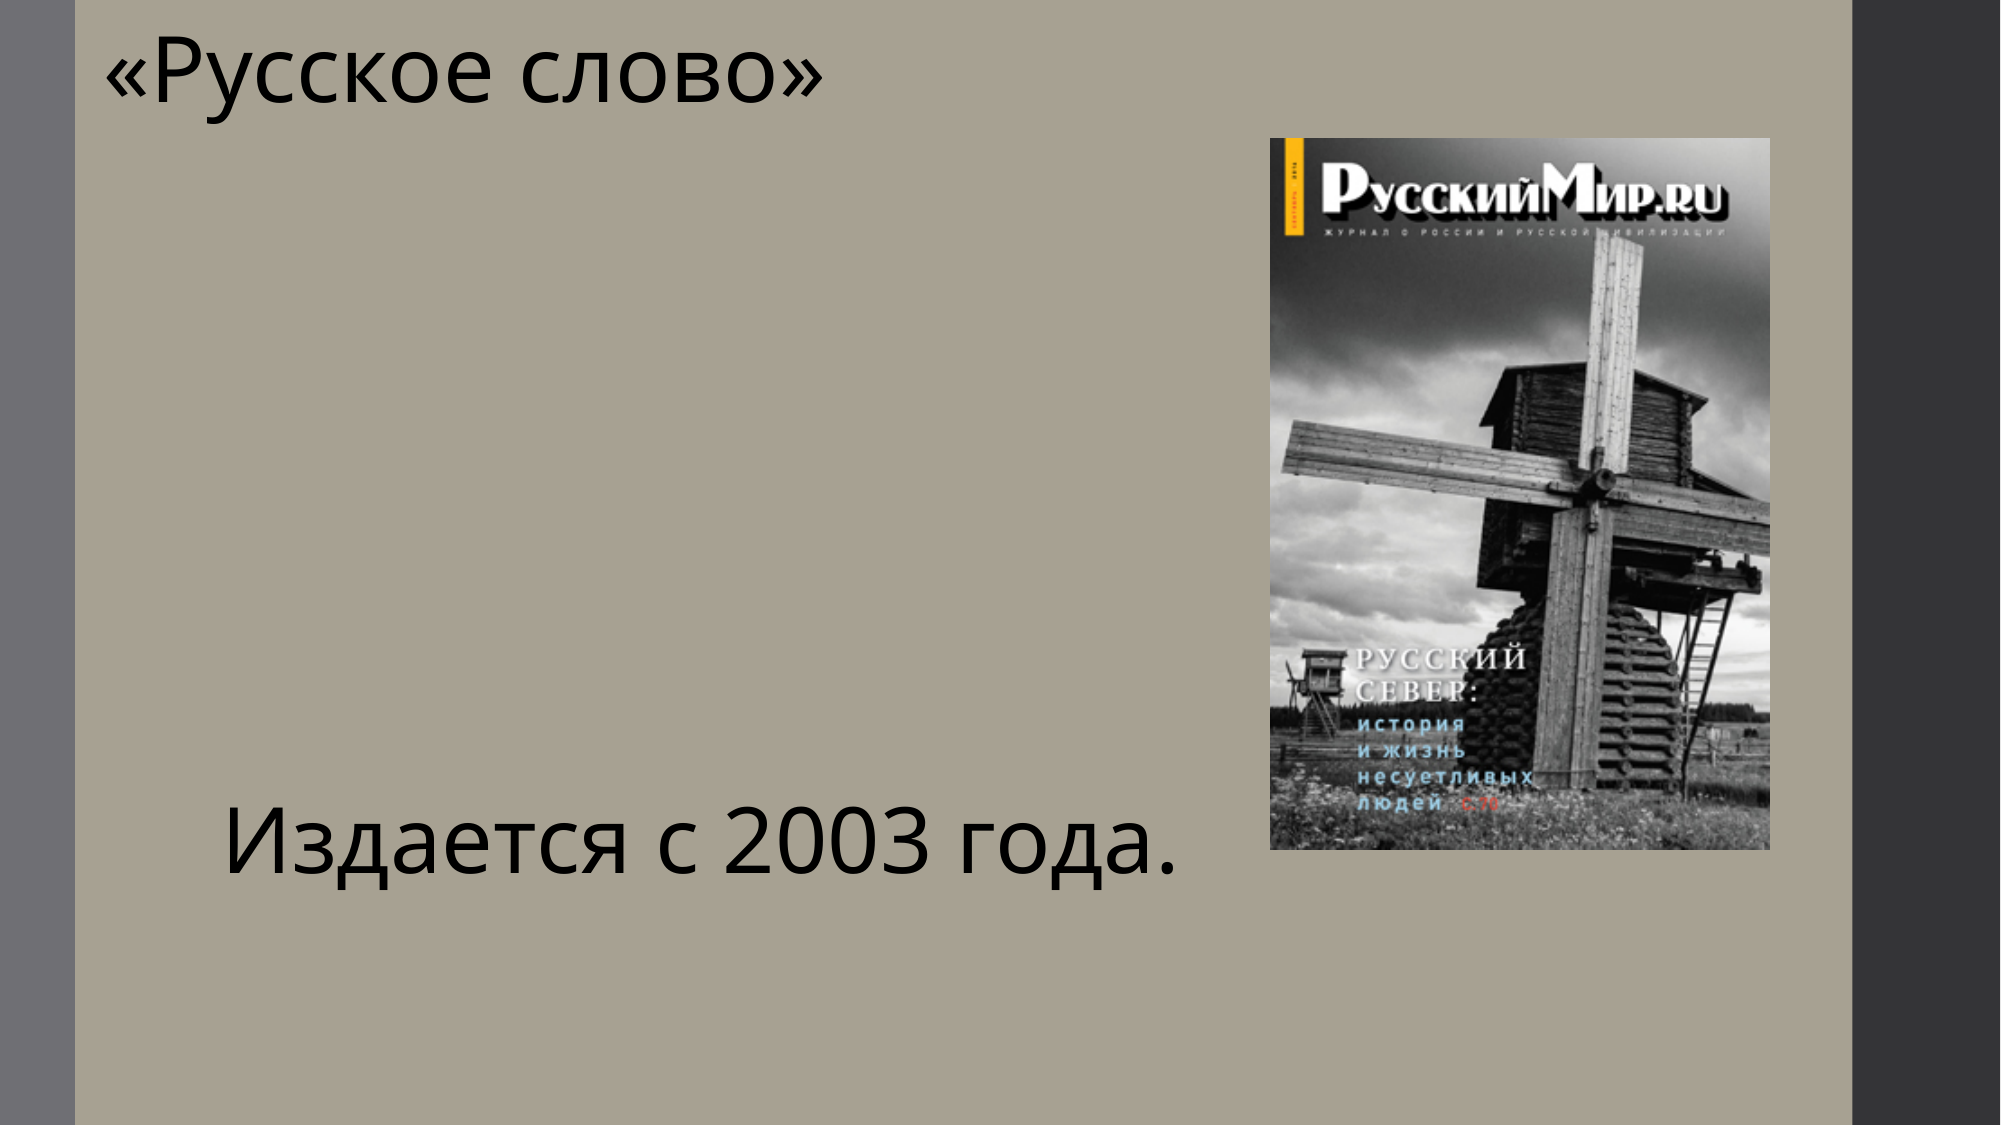

# «Русское слово»
Издается с 2003 года.